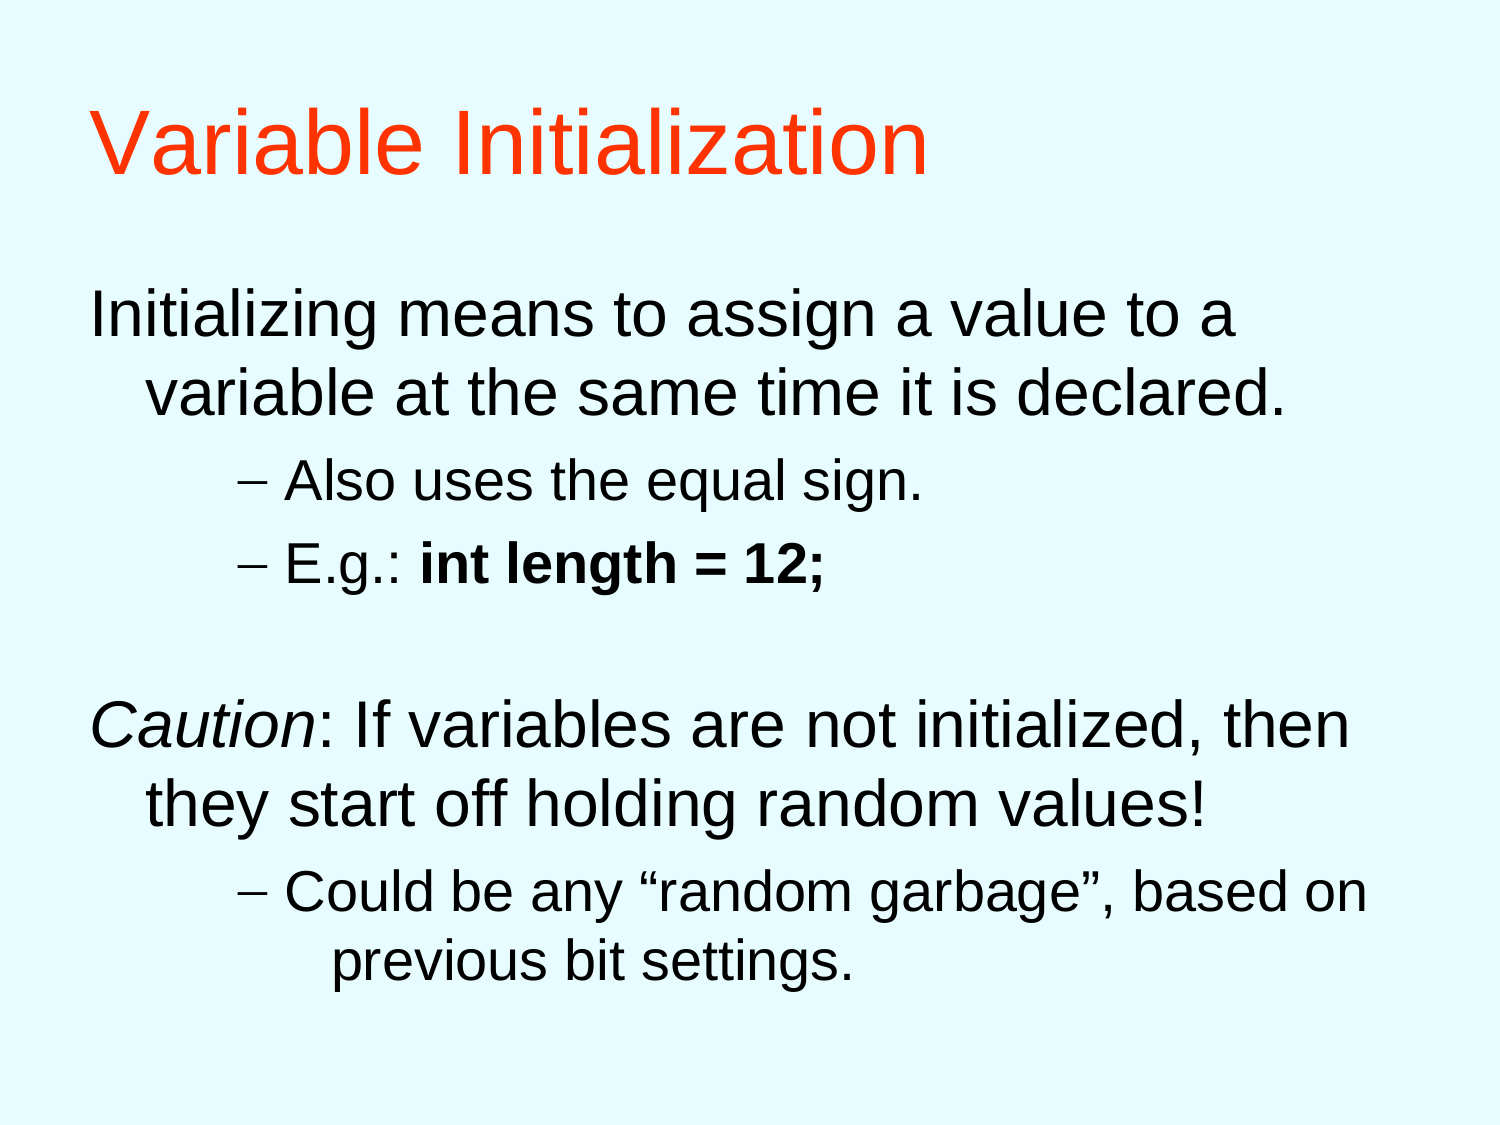

# Variable Initialization
Initializing means to assign a value to a variable at the same time it is declared.
Also uses the equal sign.
E.g.: int length = 12;
Caution: If variables are not initialized, then they start off holding random values!
Could be any “random garbage”, based on previous bit settings.